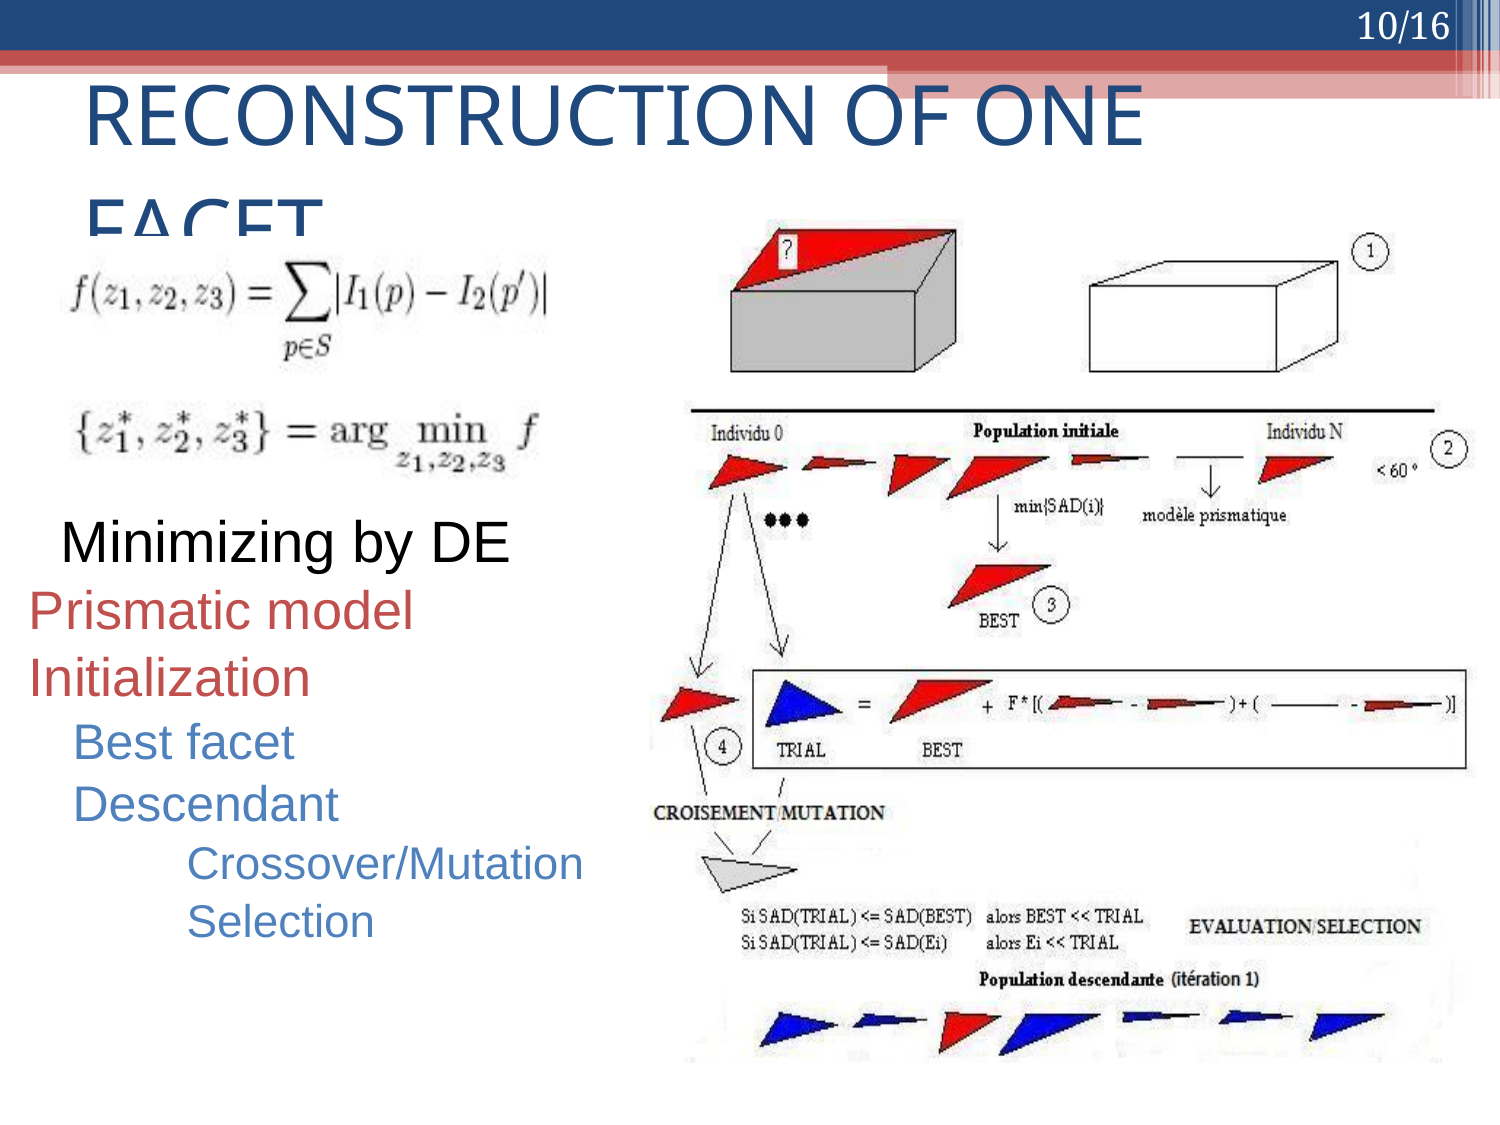

# RECONSTRUCTION OF ONE FACET
 Minimizing by DE
Prismatic model
Initialization
Best facet
Descendant
Crossover/Mutation
Selection